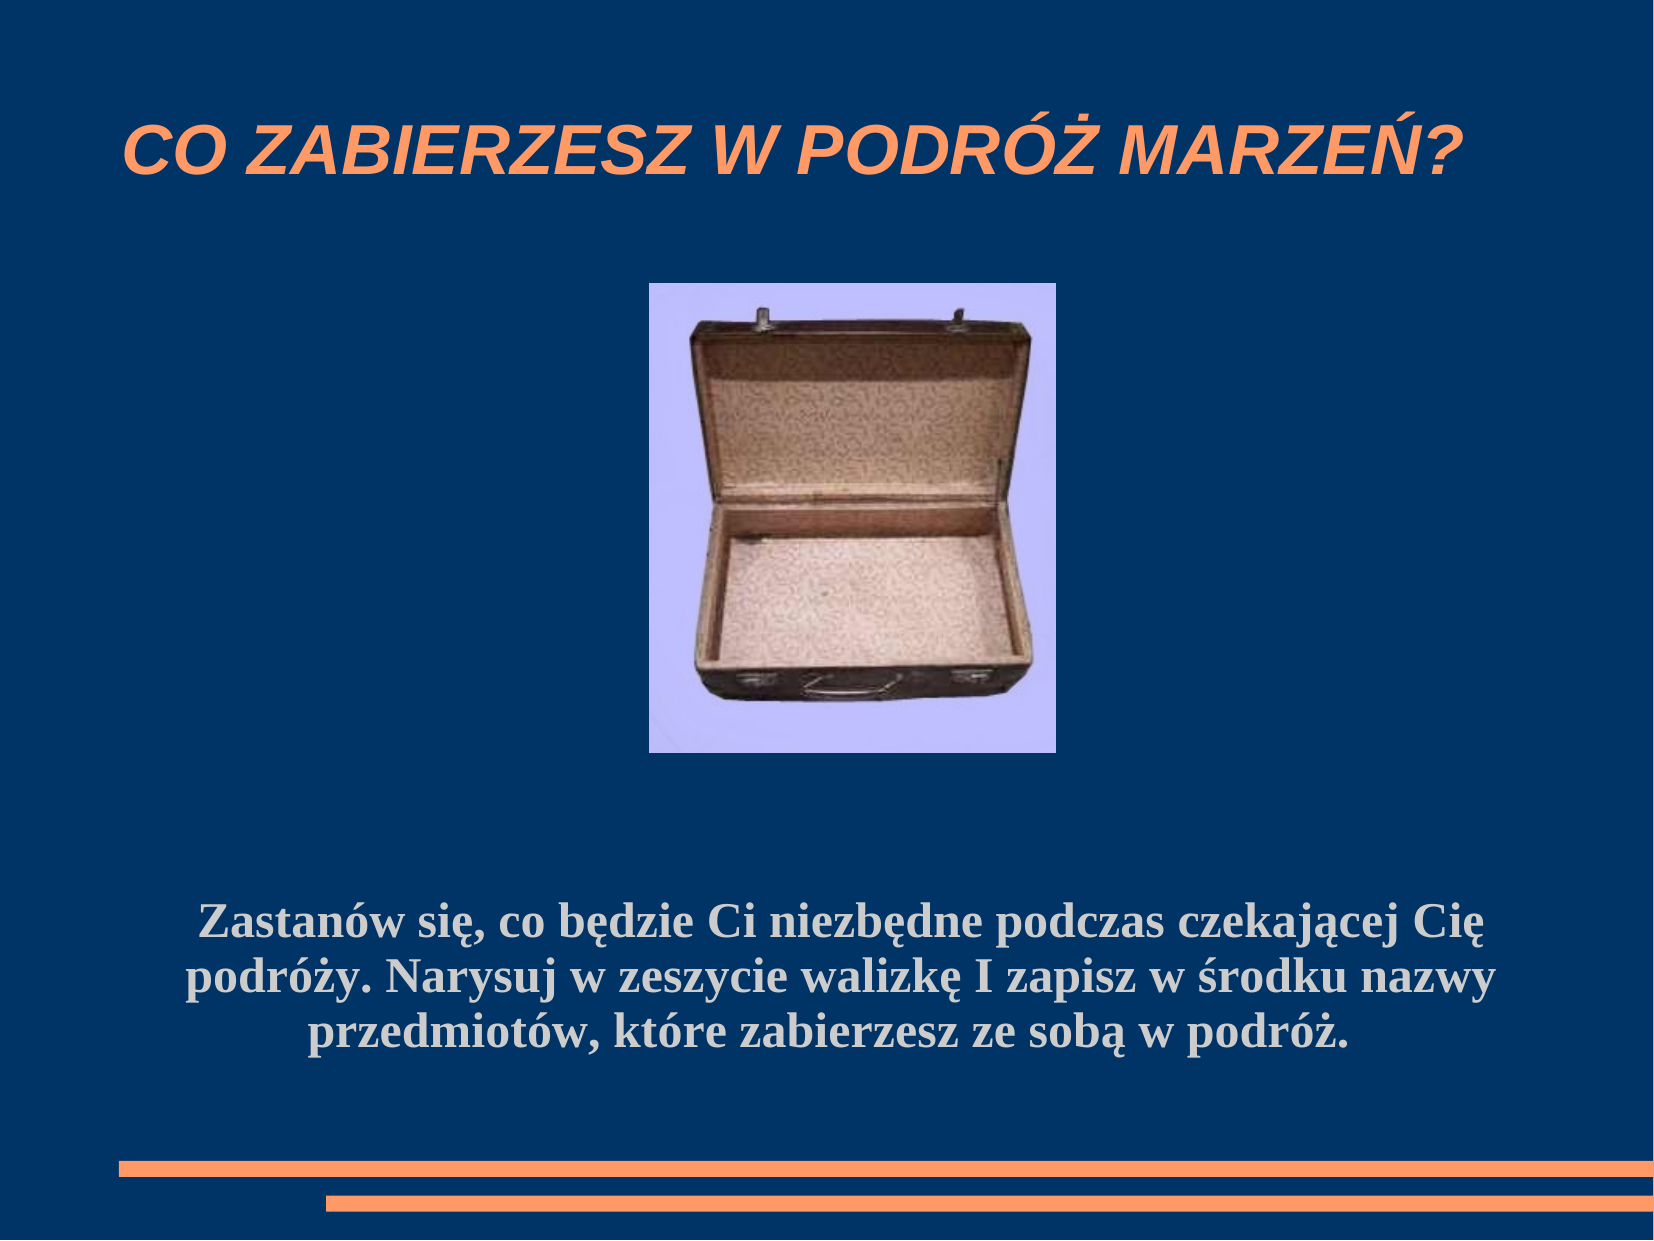

# CO ZABIERZESZ W PODRÓŻ MARZEŃ?
Zastanów się, co będzie Ci niezbędne podczas czekającej Cię podróży. Narysuj w zeszycie walizkę I zapisz w środku nazwy przedmiotów, które zabierzesz ze sobą w podróż.